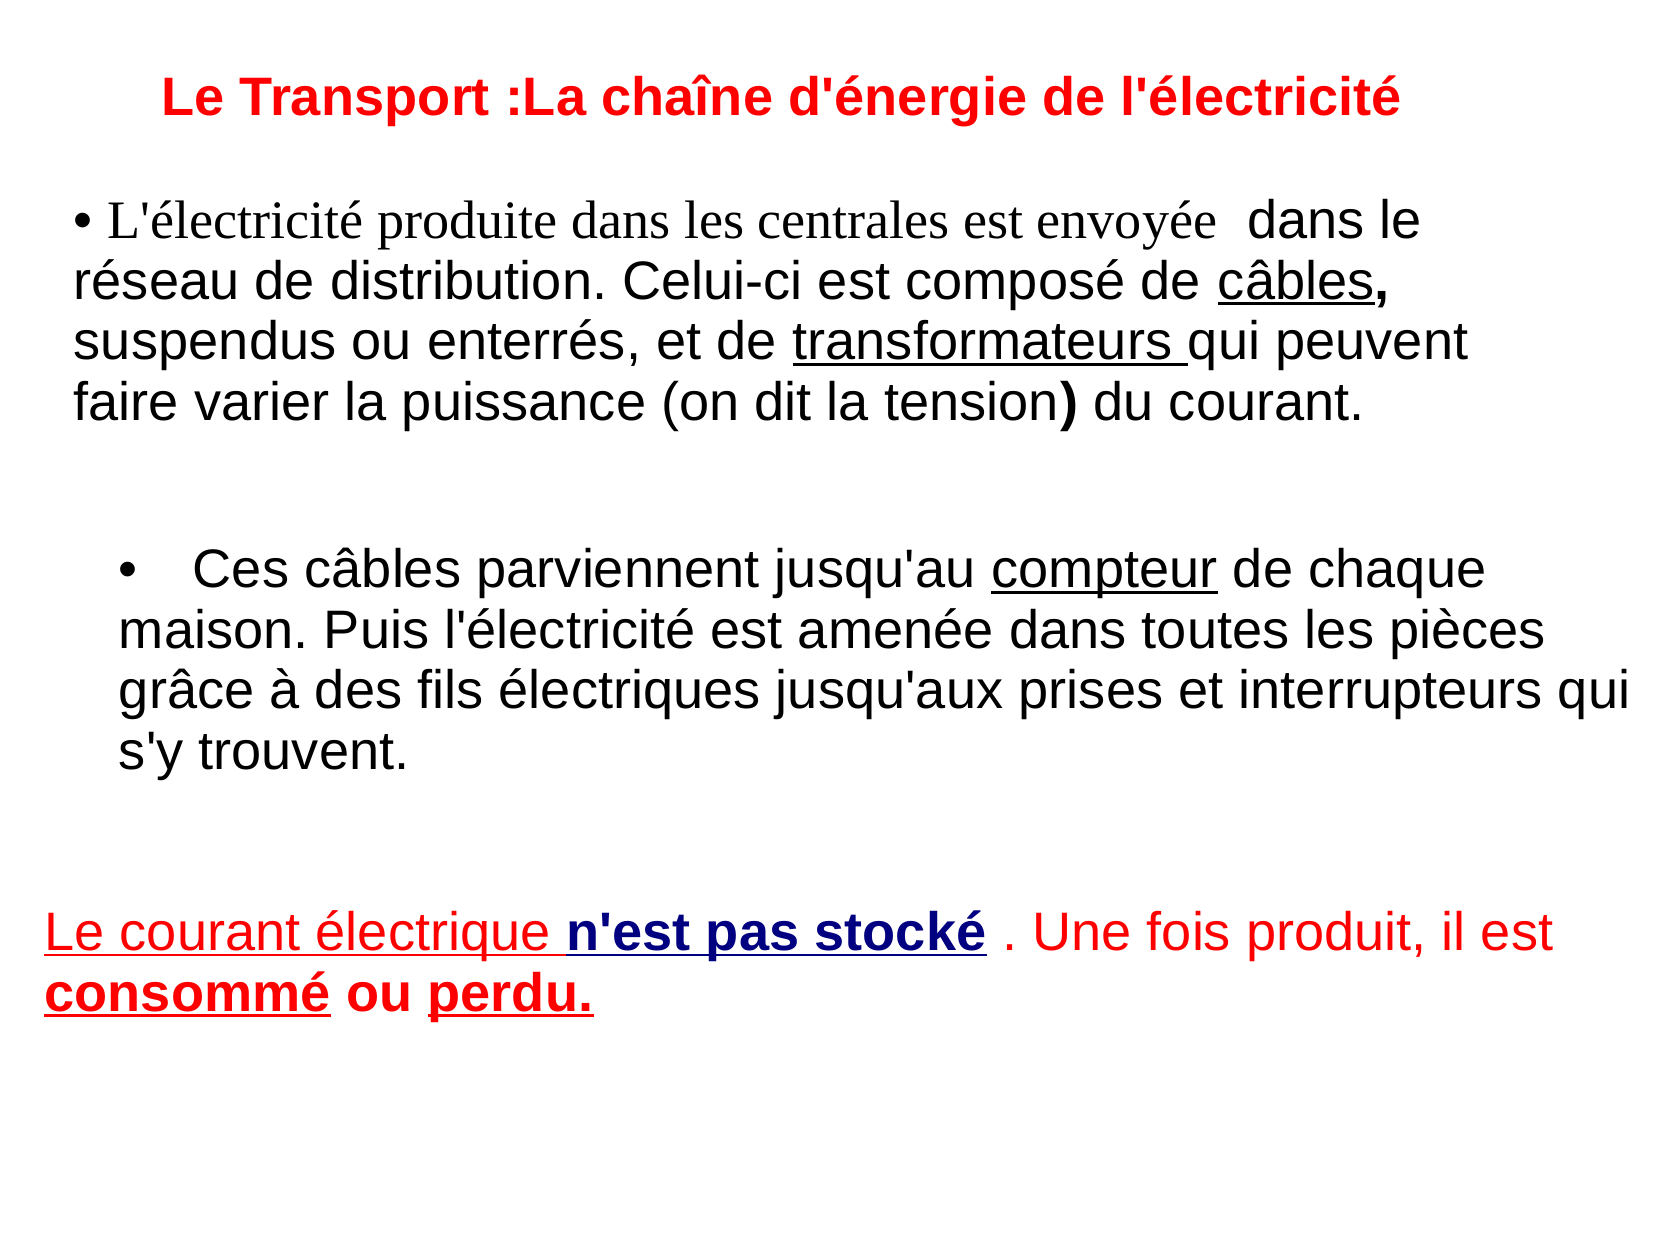

Le Transport :La chaîne d'énergie de l'électricité
• L'électricité produite dans les centrales est envoyée dans le réseau de distribution. Celui-ci est composé de câbles, suspendus ou enterrés, et de transformateurs qui peuvent faire varier la puissance (on dit la tension) du courant.
•	Ces câbles parviennent jusqu'au compteur de chaque maison. Puis l'électricité est amenée dans toutes les pièces grâce à des fils électriques jusqu'aux prises et interrupteurs qui s'y trouvent.
Le courant électrique n'est pas stocké . Une fois produit, il est consommé ou perdu.